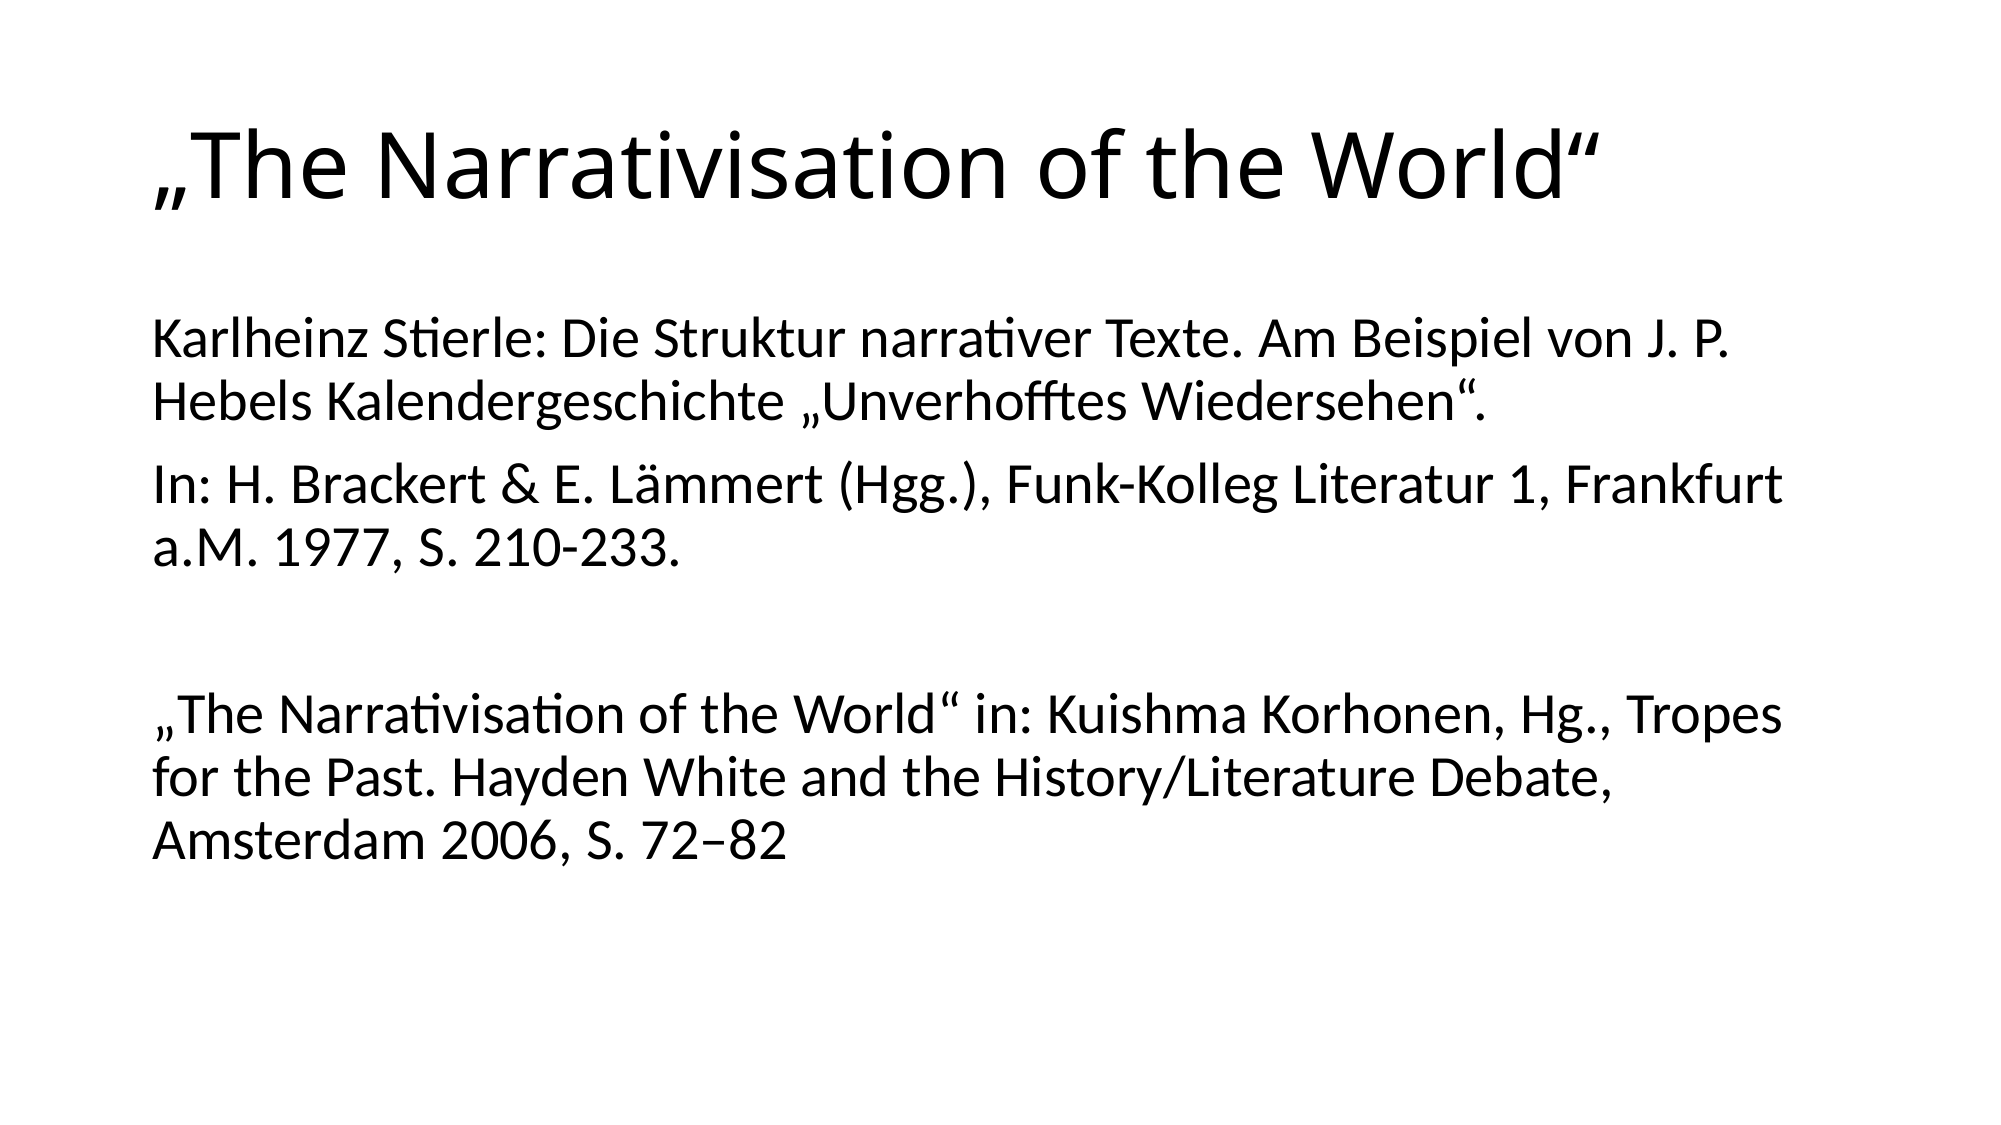

# „The Narrativisation of the World“
Karlheinz Stierle: Die Struktur narrativer Texte. Am Beispiel von J. P. Hebels Kalendergeschichte „Unverhofftes Wiedersehen“.
In: H. Brackert & E. Lämmert (Hgg.), Funk-Kolleg Literatur 1, Frankfurt a.M. 1977, S. 210-233.
„The Narrativisation of the World“ in: Kuishma Korhonen, Hg., Tropes for the Past. Hayden White and the History/Literature Debate, Amsterdam 2006, S. 72–82